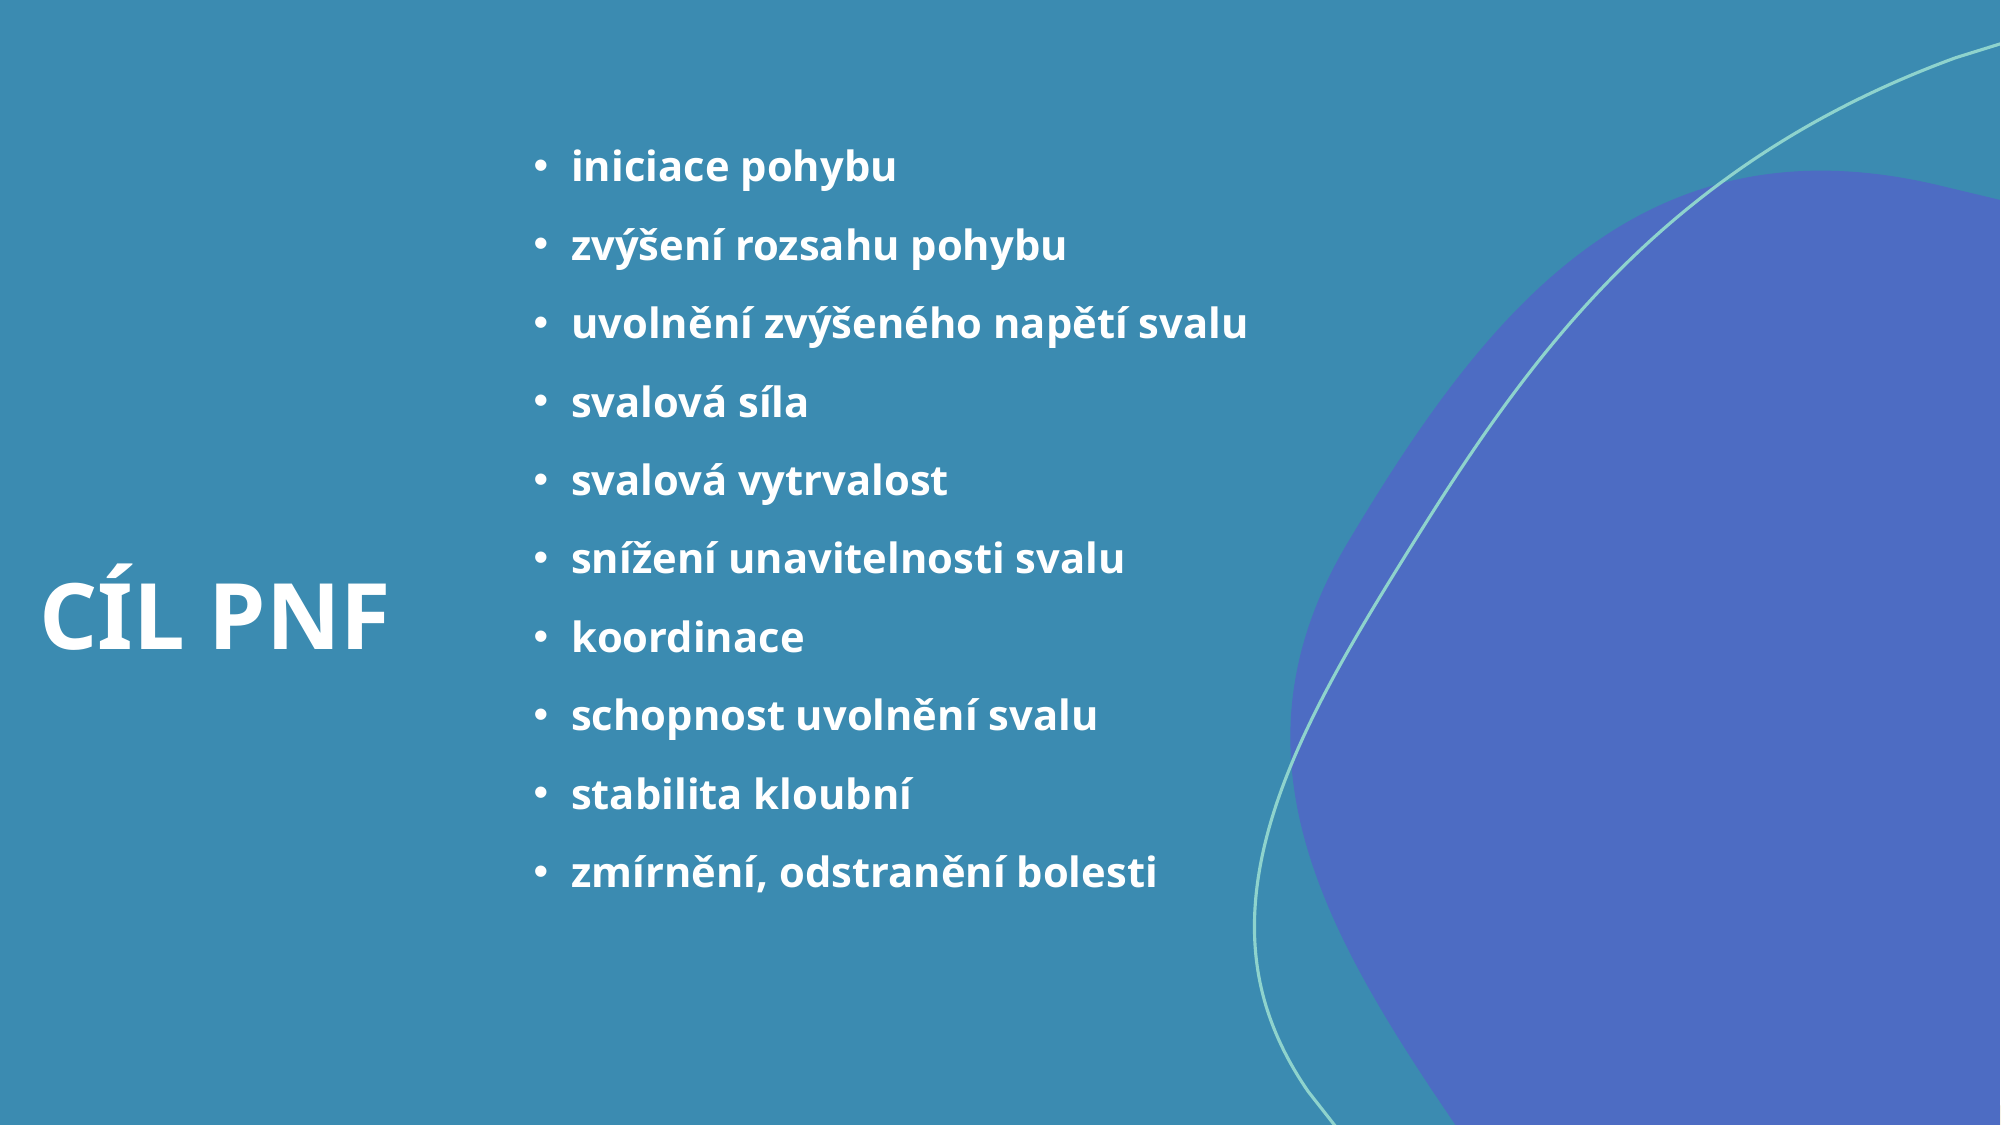

iniciace pohybu
zvýšení rozsahu pohybu
uvolnění zvýšeného napětí svalu
svalová síla
svalová vytrvalost
snížení unavitelnosti svalu
koordinace
schopnost uvolnění svalu
stabilita kloubní
zmírnění, odstranění bolesti
# CÍL PNF